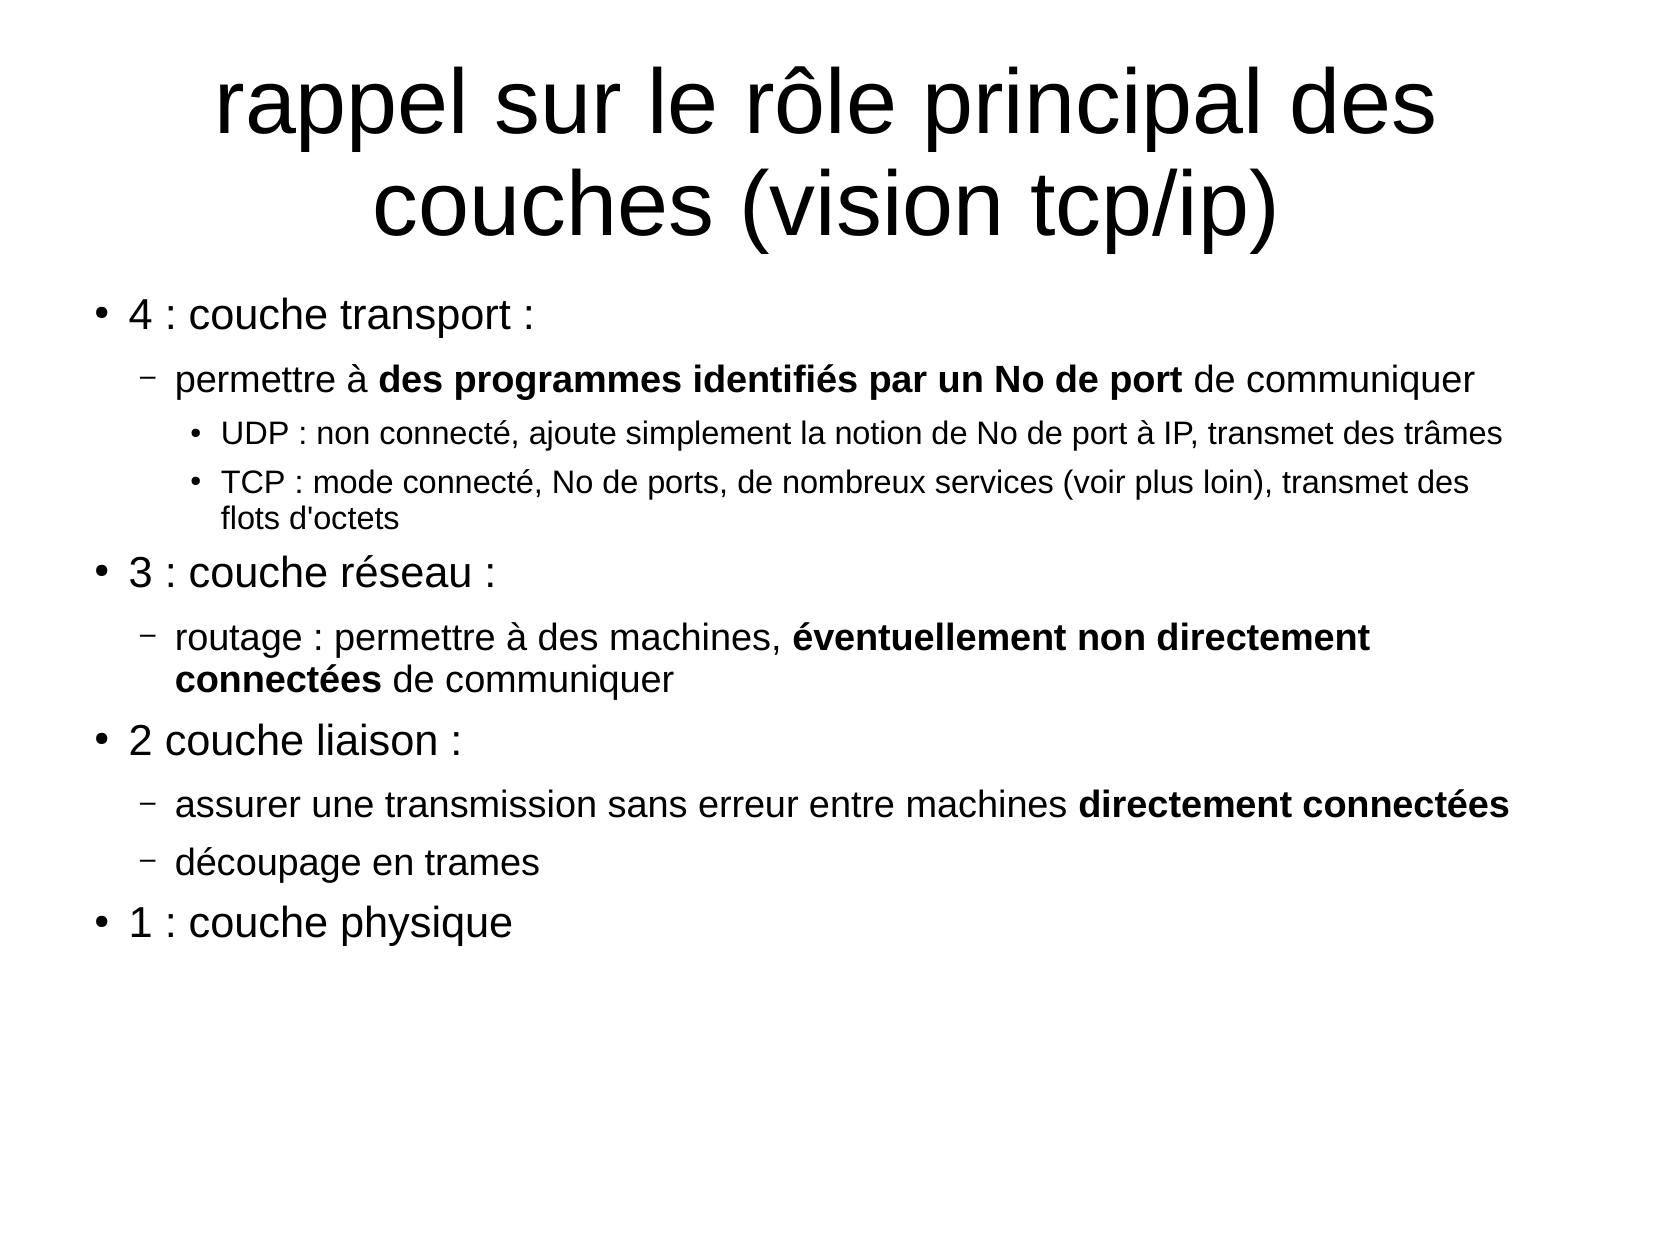

# rappel sur le rôle principal des couches (vision tcp/ip)
4 : couche transport :
permettre à des programmes identifiés par un No de port de communiquer
UDP : non connecté, ajoute simplement la notion de No de port à IP, transmet des trâmes
TCP : mode connecté, No de ports, de nombreux services (voir plus loin), transmet des flots d'octets
3 : couche réseau :
routage : permettre à des machines, éventuellement non directement connectées de communiquer
2 couche liaison :
assurer une transmission sans erreur entre machines directement connectées
découpage en trames
1 : couche physique